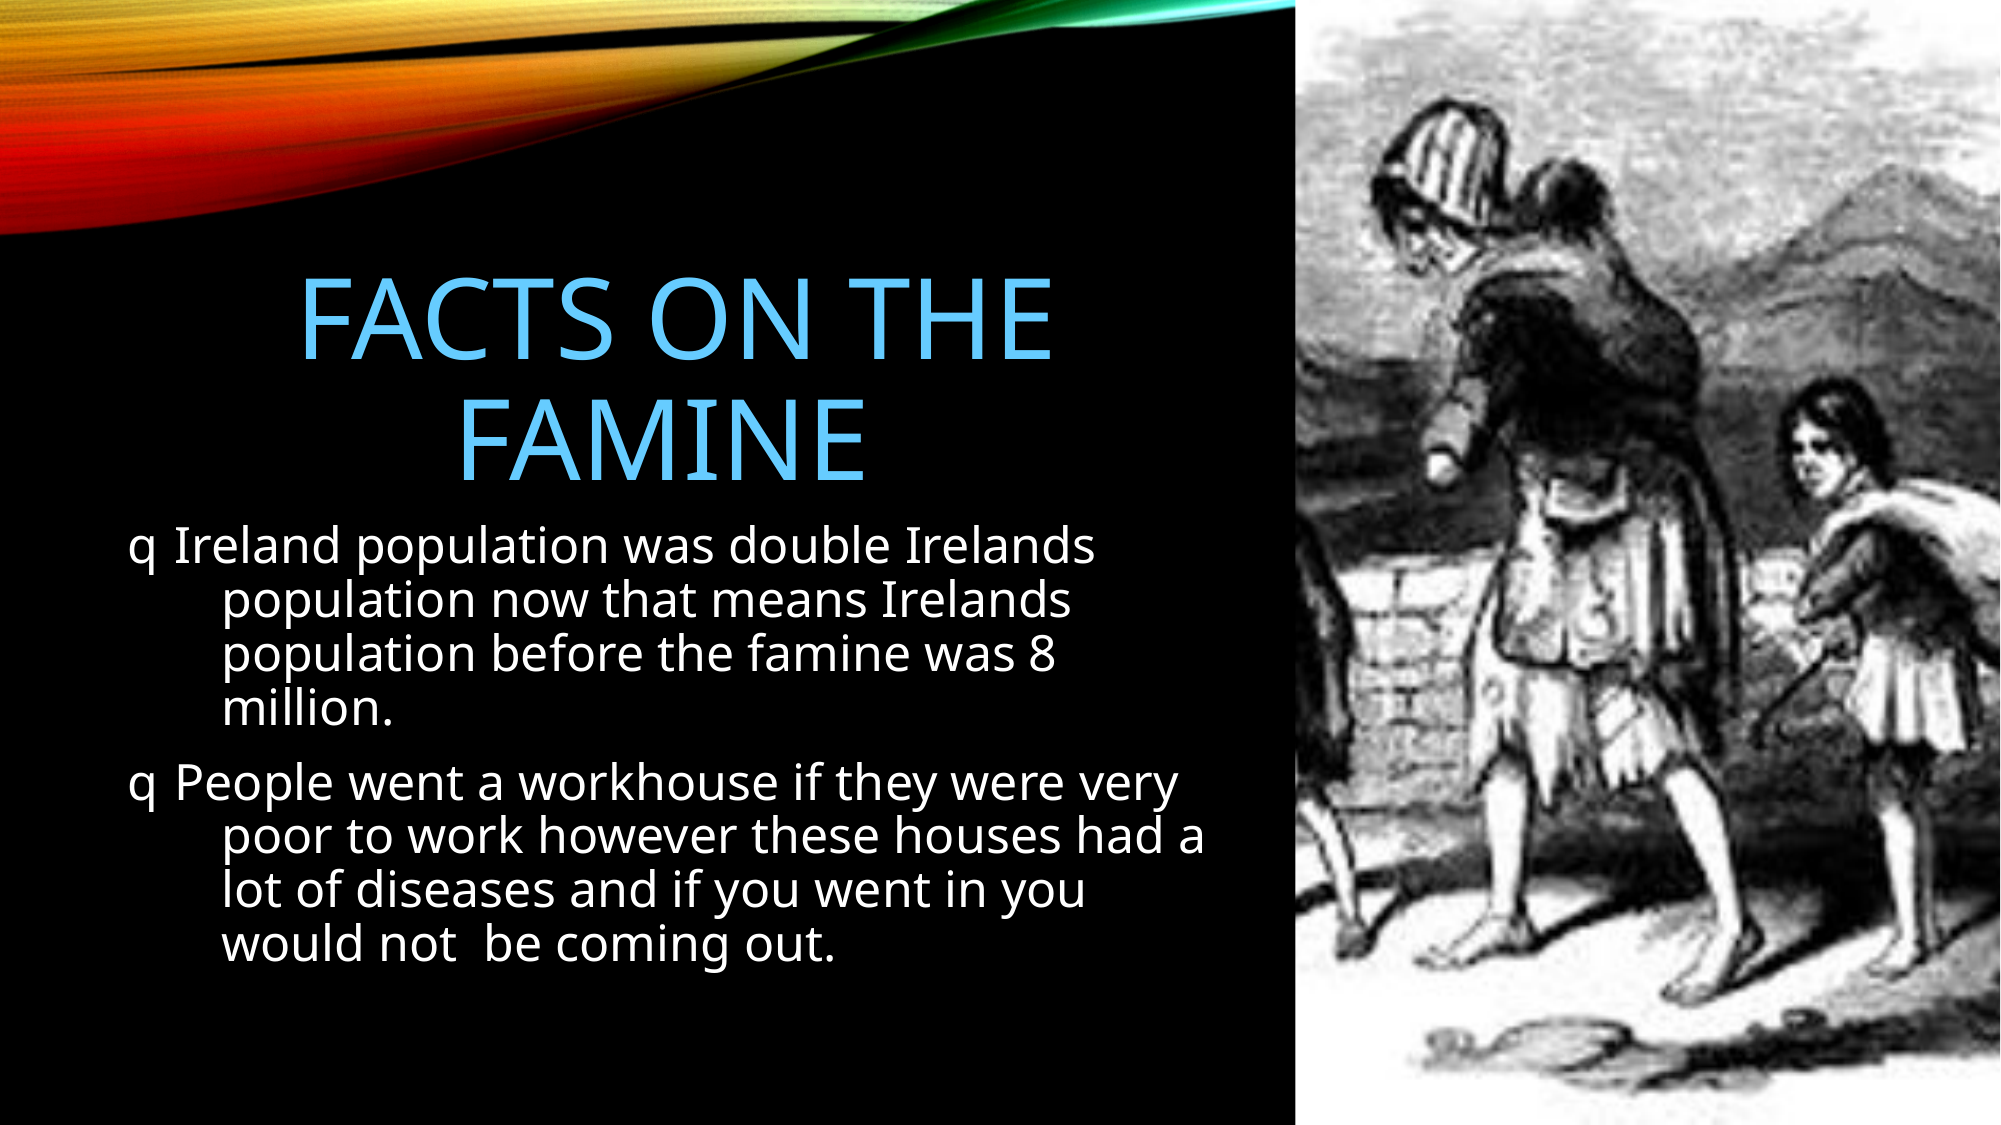

# Facts on THE FAMINE
Ireland population was double Irelands population now that means Irelands population before the famine was 8 million.
People went a workhouse if they were very poor to work however these houses had a lot of diseases and if you went in you would not be coming out.